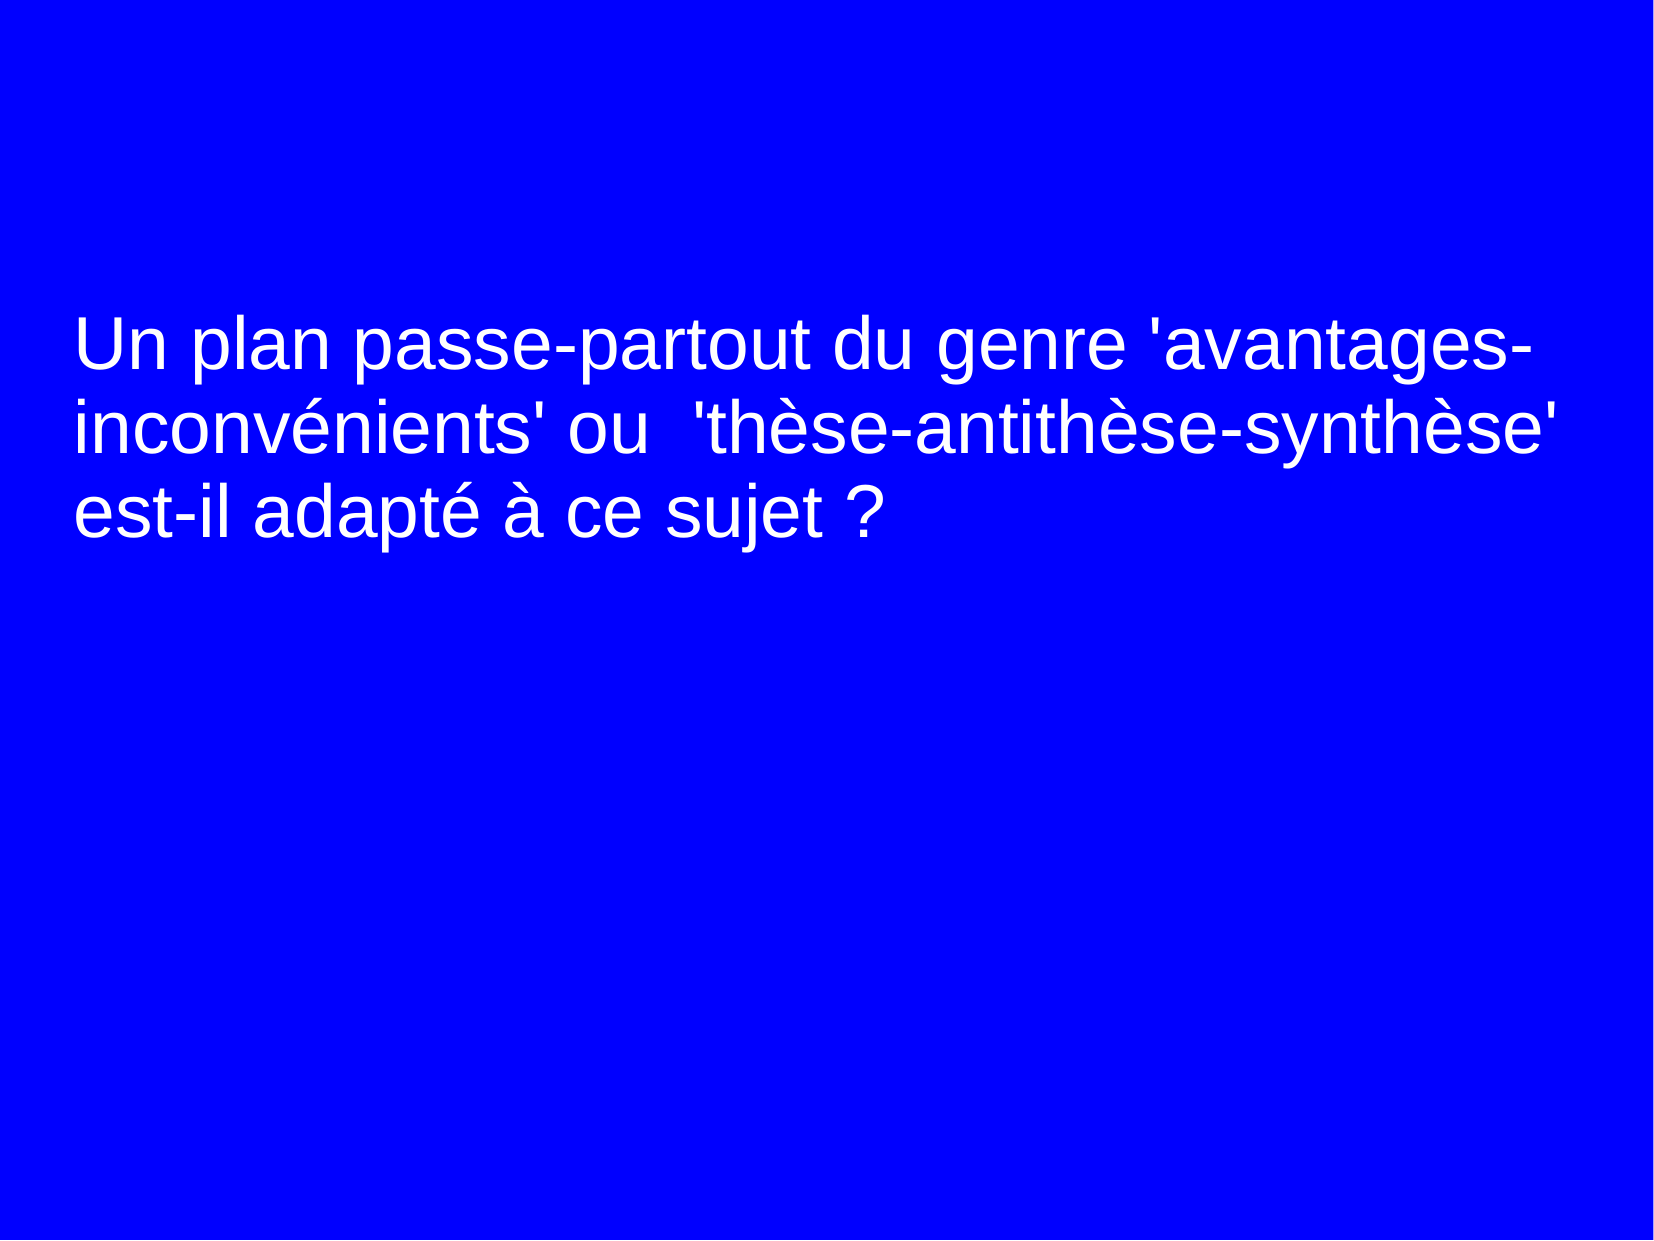

Un plan passe-partout du genre 'avantages-inconvénients' ou 'thèse-antithèse-synthèse' est-il adapté à ce sujet ?